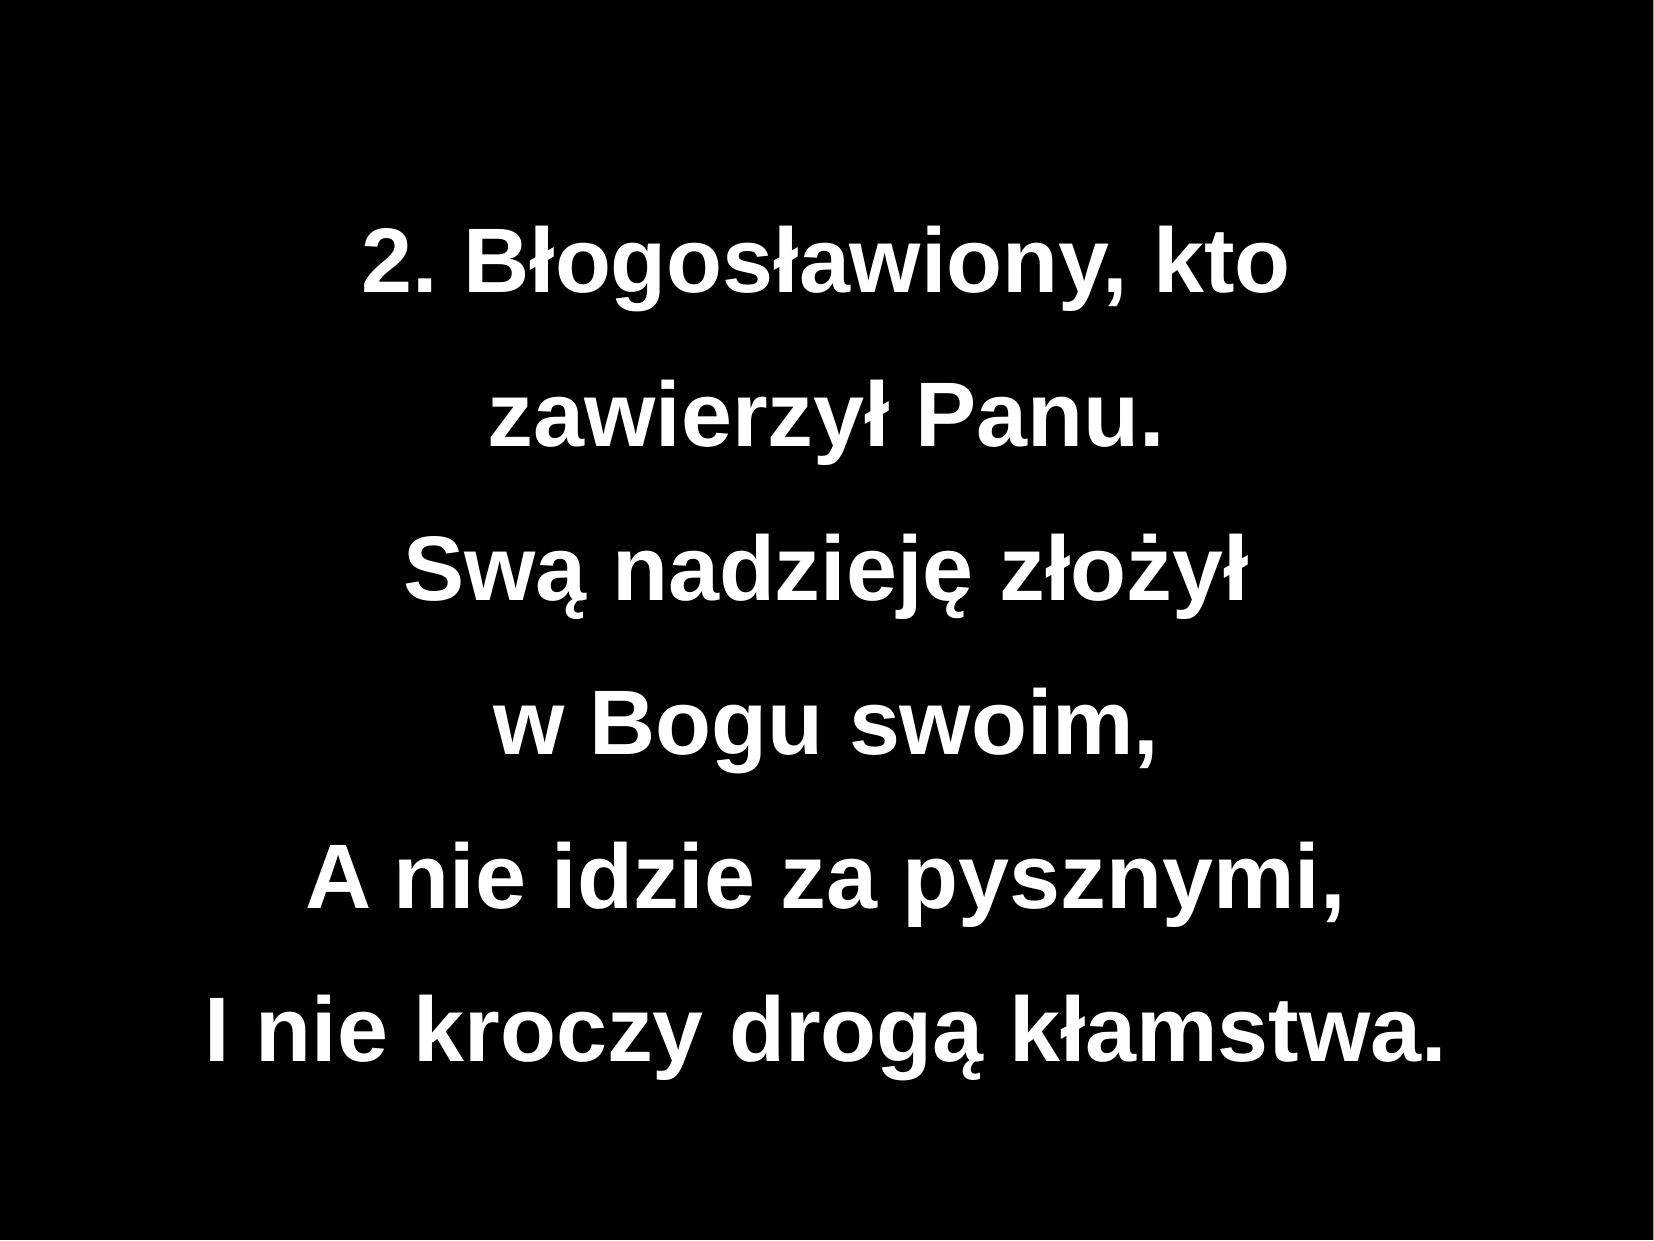

# 2. Błogosławiony, kto
zawierzył Panu.
Swą nadzieję złożył
w Bogu swoim,
A nie idzie za pysznymi,
I nie kroczy drogą kłamstwa.